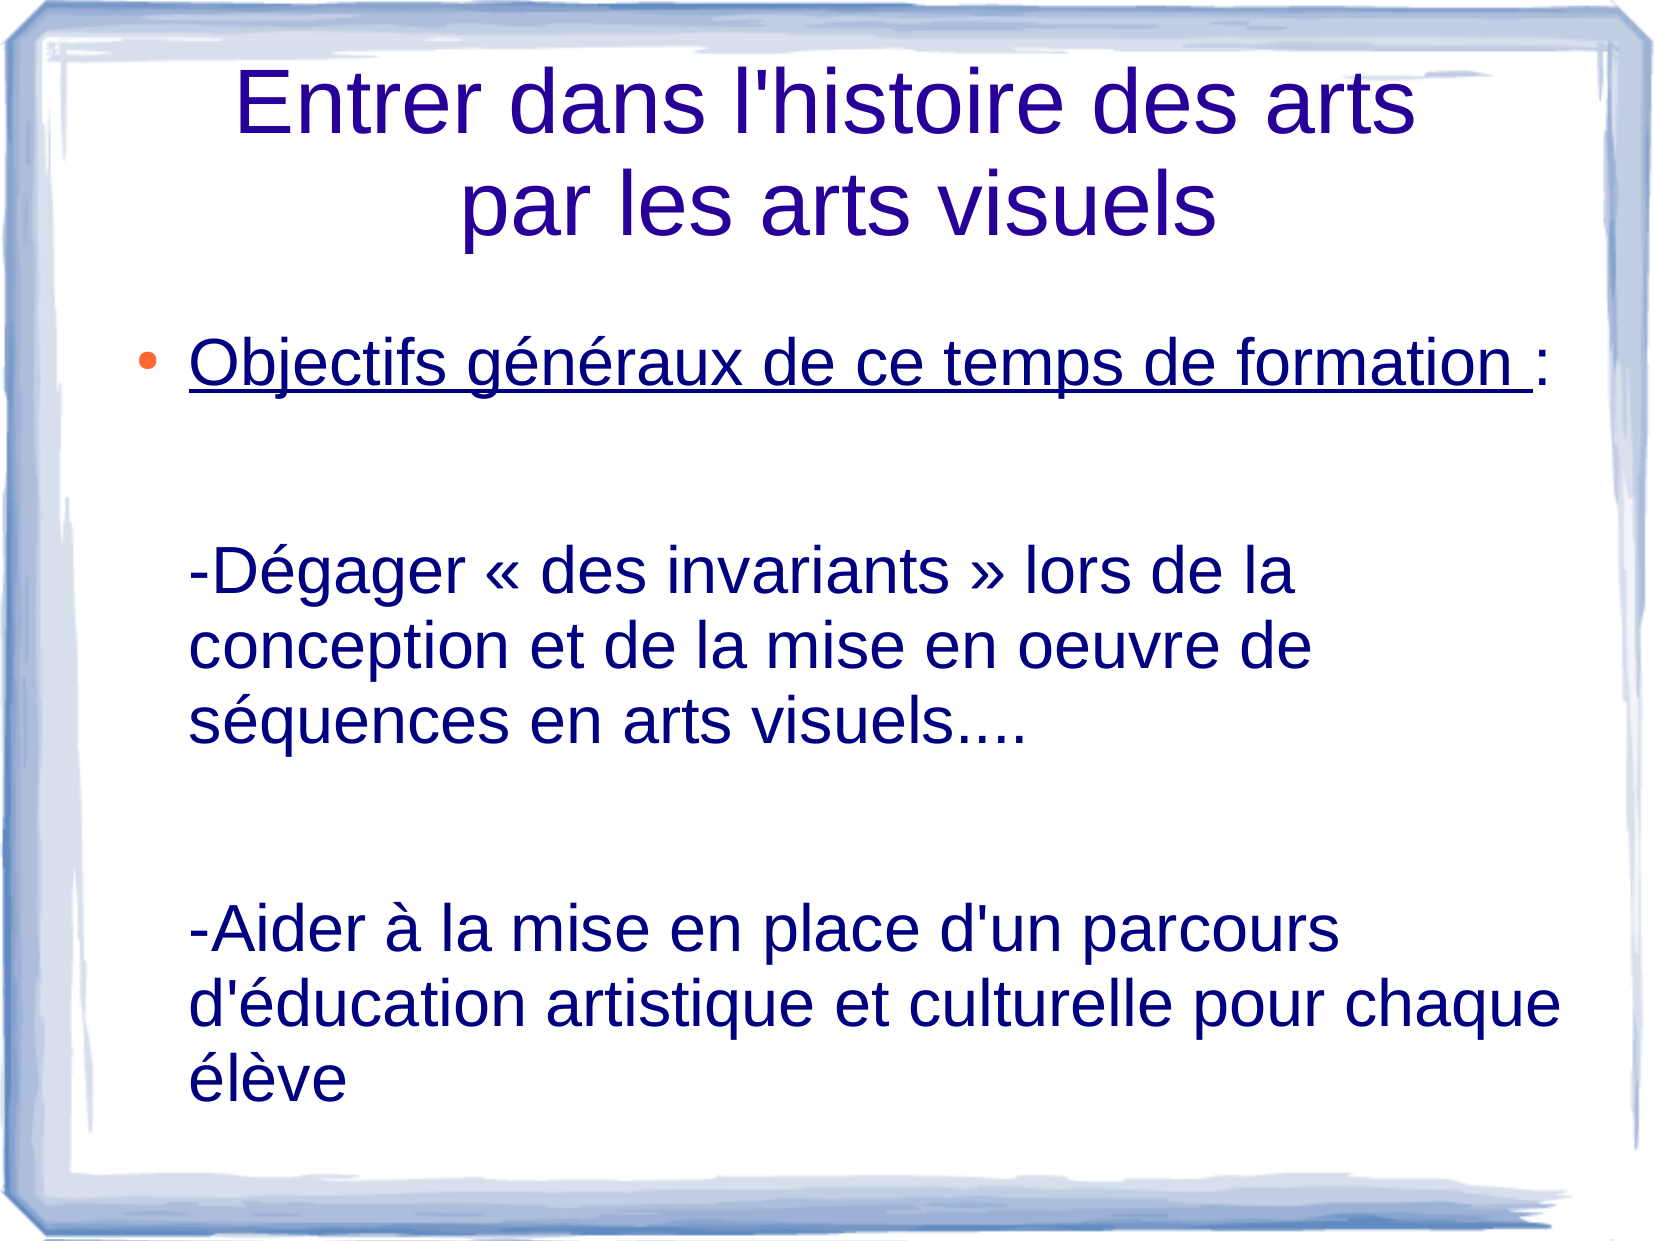

# Entrer dans l'histoire des arts par les arts visuels
Objectifs généraux de ce temps de formation :
-Dégager « des invariants » lors de la conception et de la mise en oeuvre de séquences en arts visuels....
-Aider à la mise en place d'un parcours d'éducation artistique et culturelle pour chaque élève